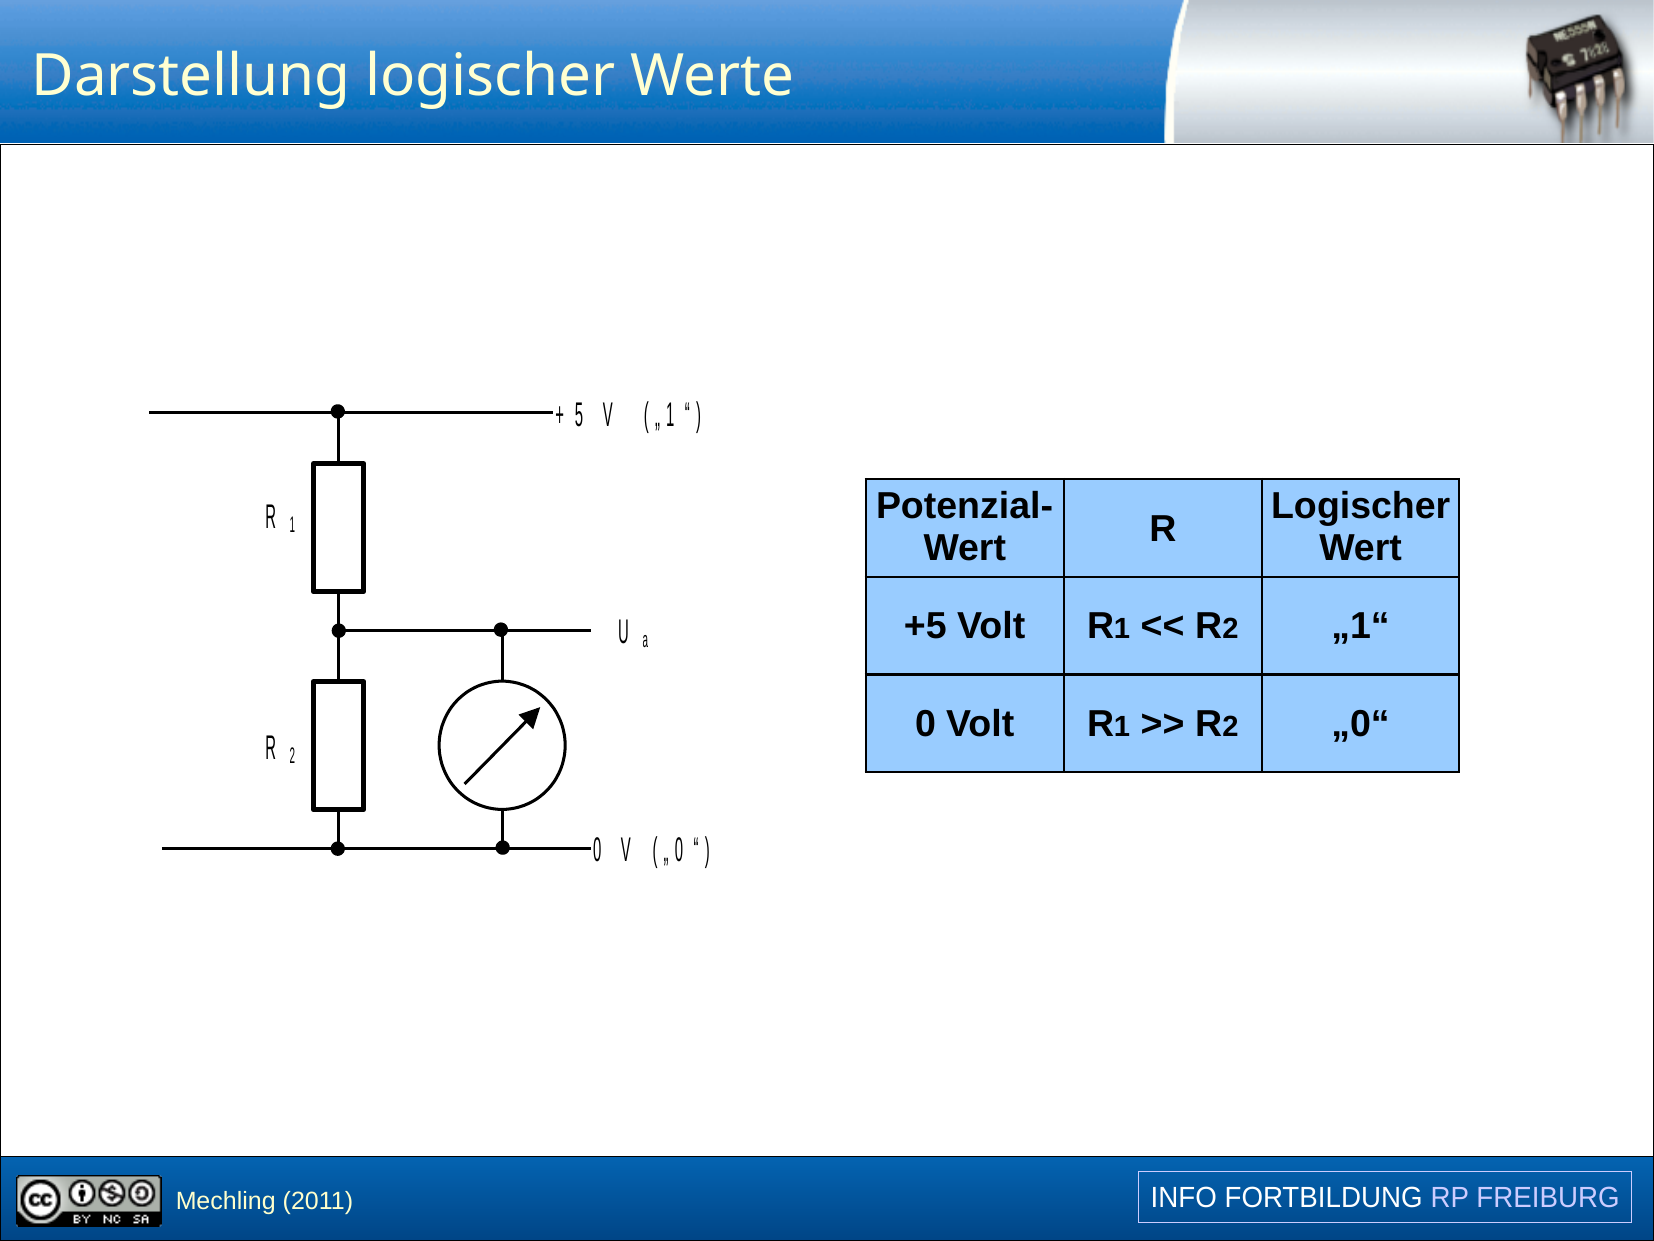

# Darstellung logischer Werte
| Potenzial-Wert | R | Logischer Wert |
| --- | --- | --- |
| +5 Volt | R1 << R2 | „1“ |
| 0 Volt | R1 >> R2 | „0“ |